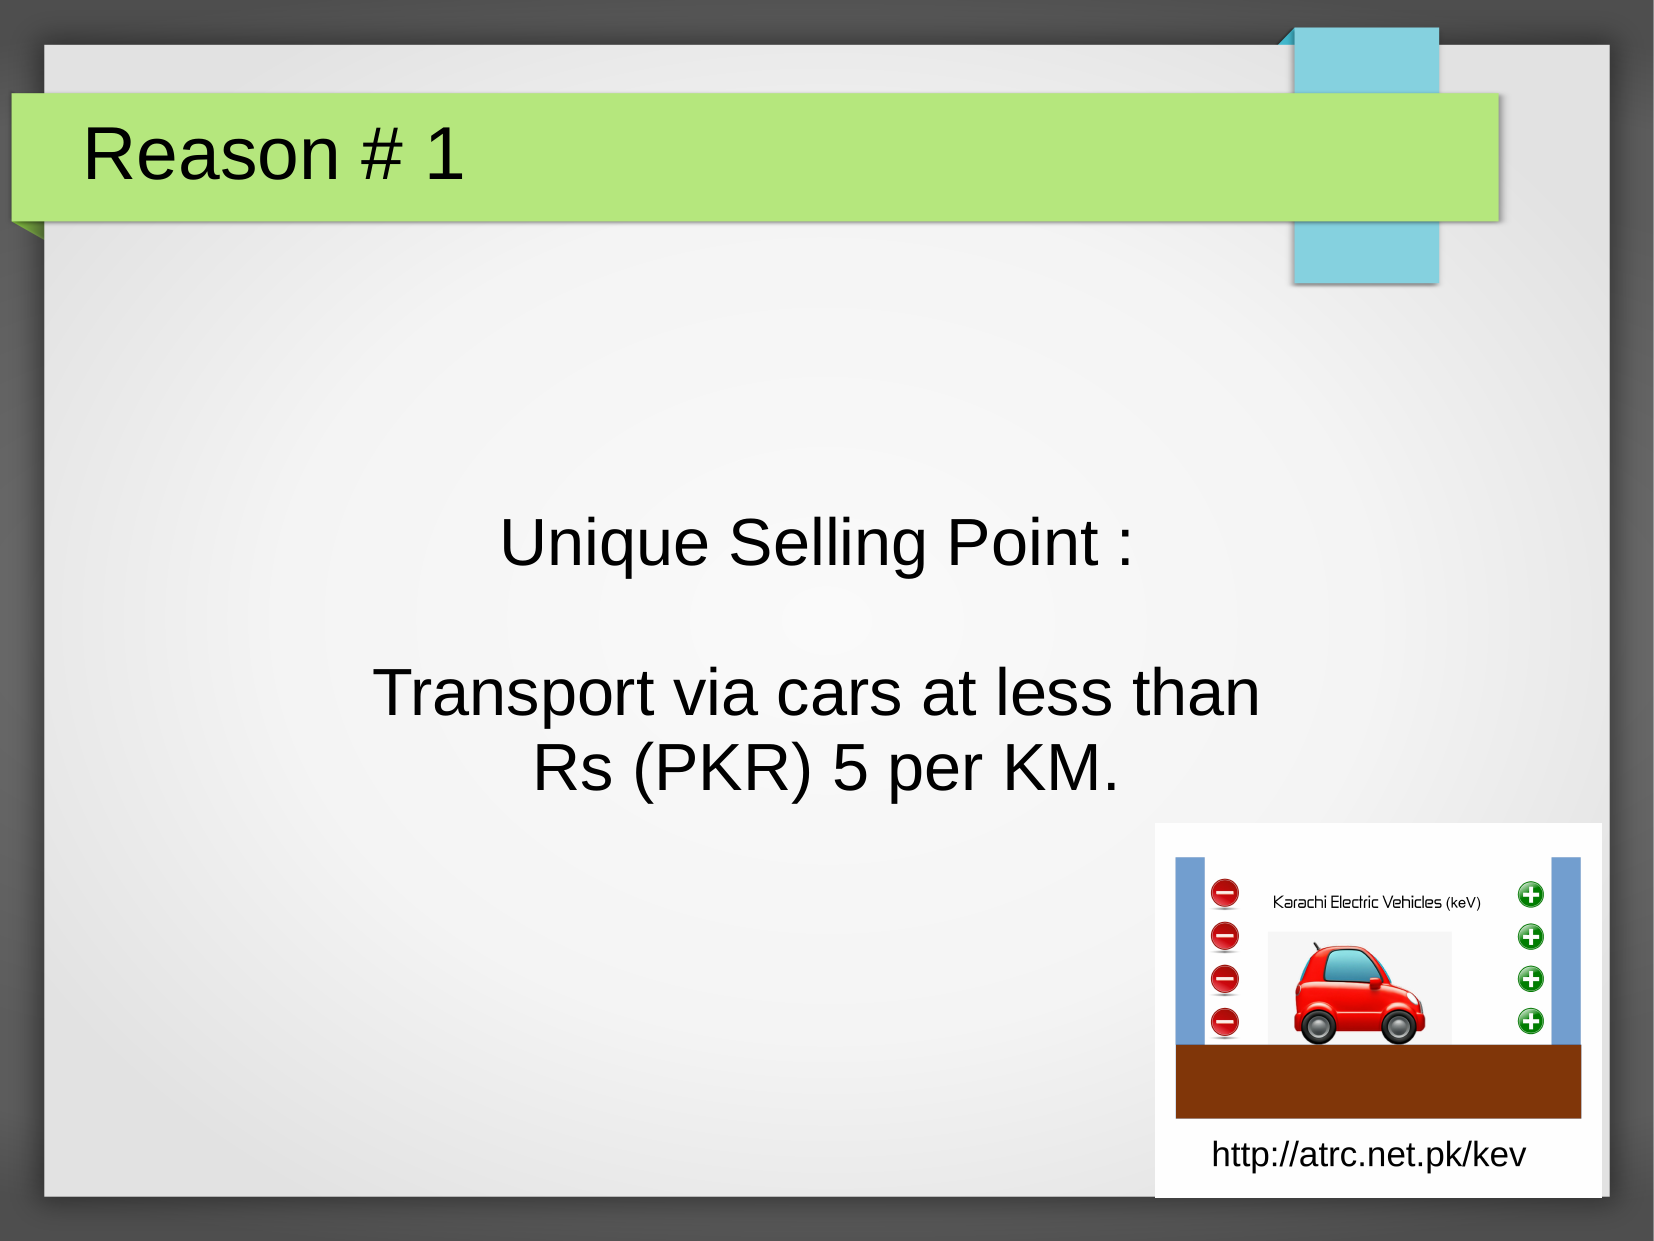

# Reason # 1
Unique Selling Point :
Transport via cars at less than
Rs (PKR) 5 per KM.